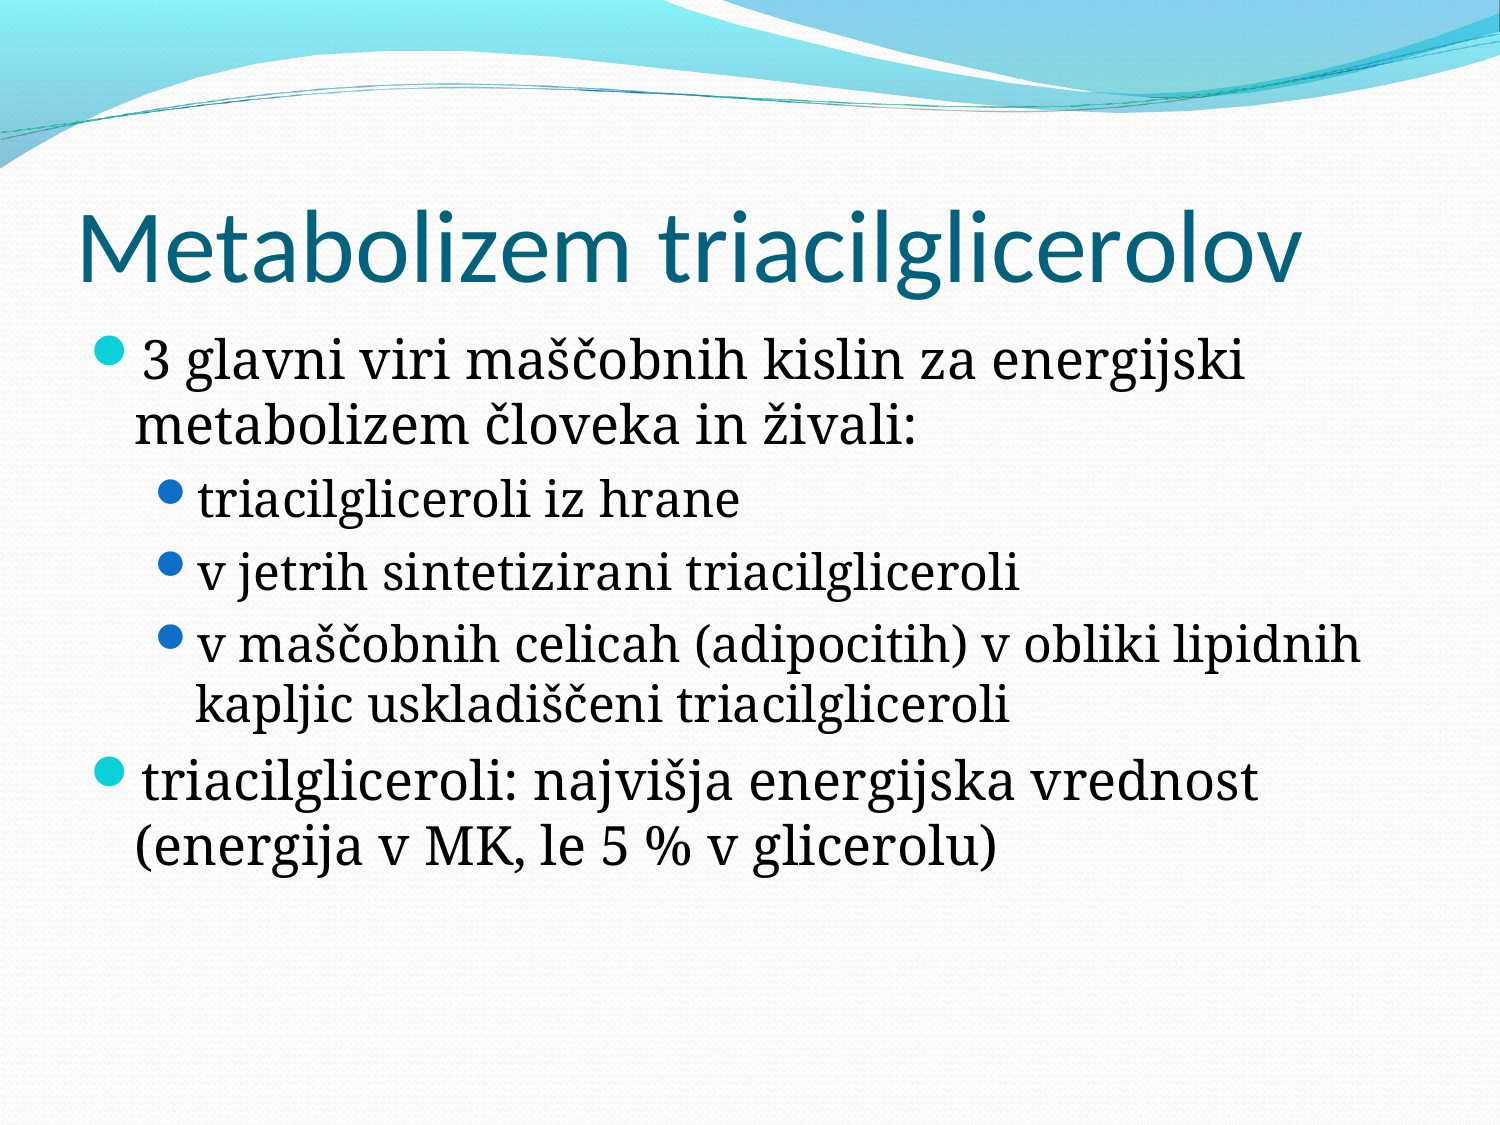

# Metabolizem triacilglicerolov
3 glavni viri maščobnih kislin za energijski metabolizem človeka in živali:
triacilgliceroli iz hrane
v jetrih sintetizirani triacilgliceroli
v maščobnih celicah (adipocitih) v obliki lipidnih kapljic uskladiščeni triacilgliceroli
triacilgliceroli: najvišja energijska vrednost (energija v MK, le 5 % v glicerolu)